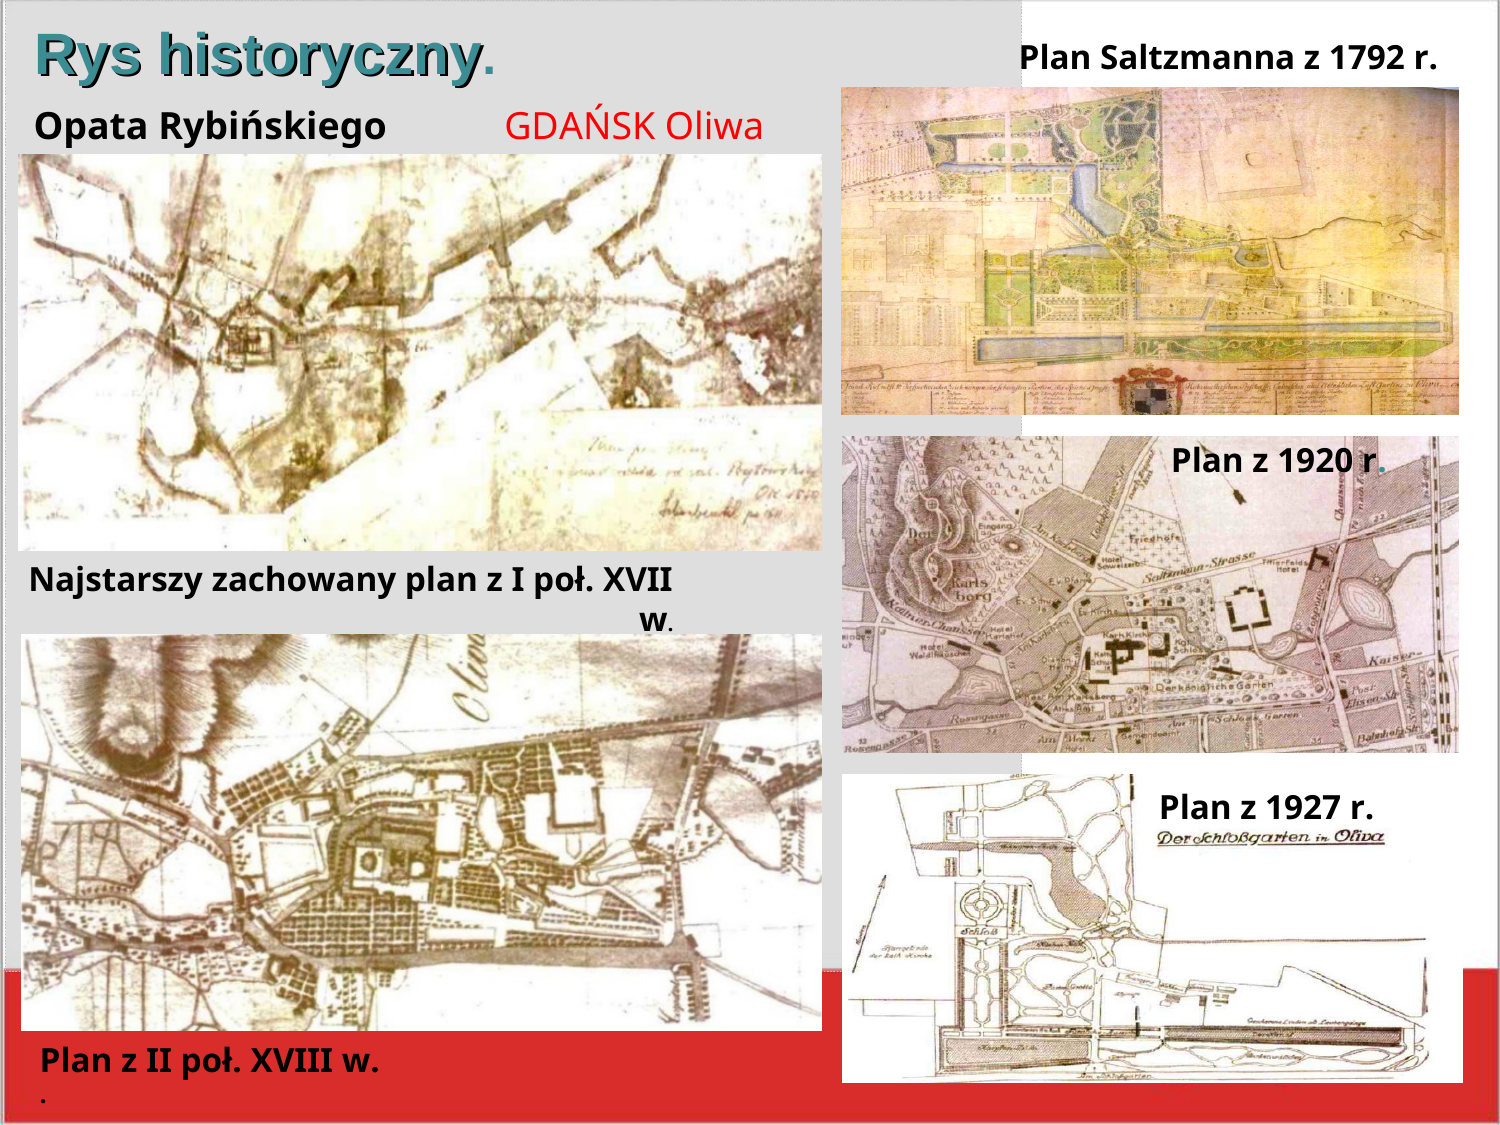

Rys historyczny.
Plan Saltzmanna z 1792 r.
Opata Rybińskiego GDAŃSK Oliwa
Plan z 1920 r.
Najstarszy zachowany plan z I poł. XVII w.
Plan z 1927 r.
Plan z II poł. XVIII w.
.